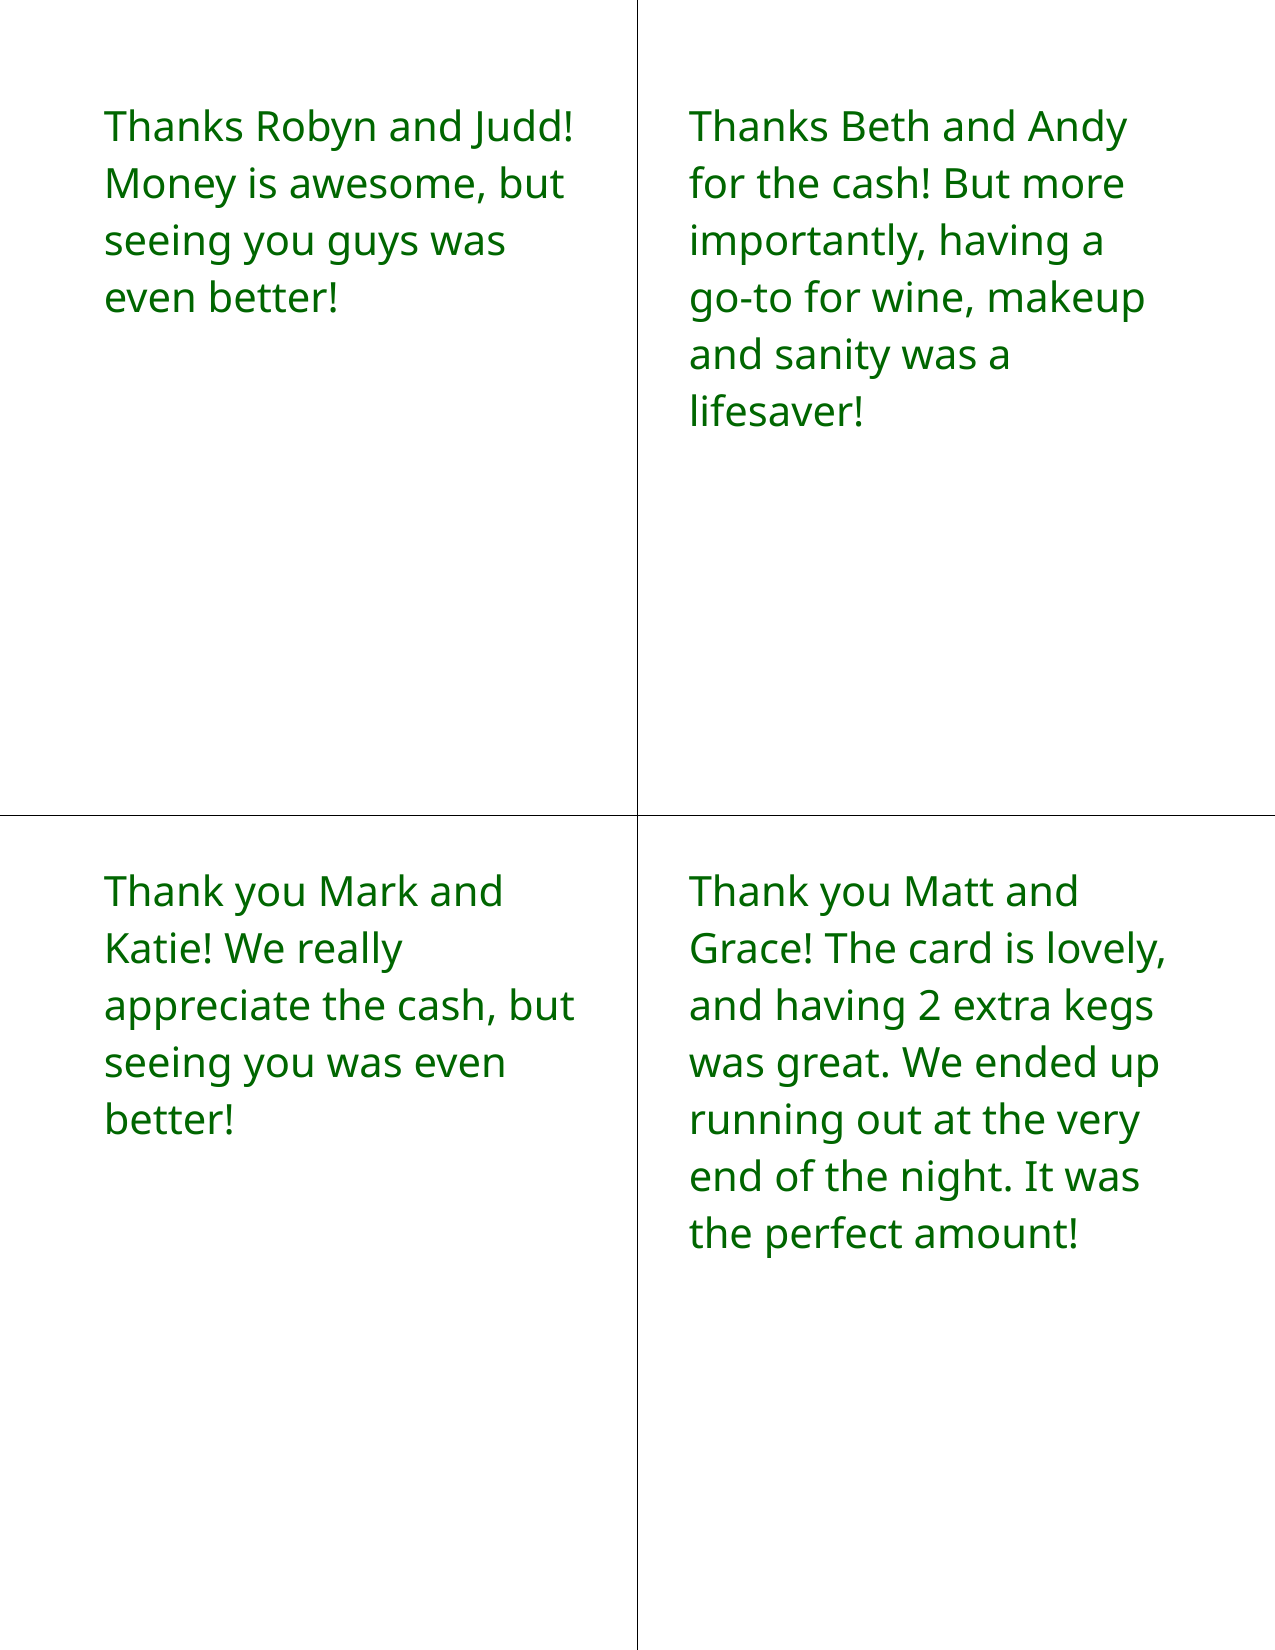

Thanks Robyn and Judd! Money is awesome, but seeing you guys was even better!
Thanks Beth and Andy for the cash! But more importantly, having a go-to for wine, makeup and sanity was a lifesaver!
Thank you Mark and Katie! We really appreciate the cash, but seeing you was even better!
Thank you Matt and Grace! The card is lovely, and having 2 extra kegs was great. We ended up running out at the very end of the night. It was the perfect amount!